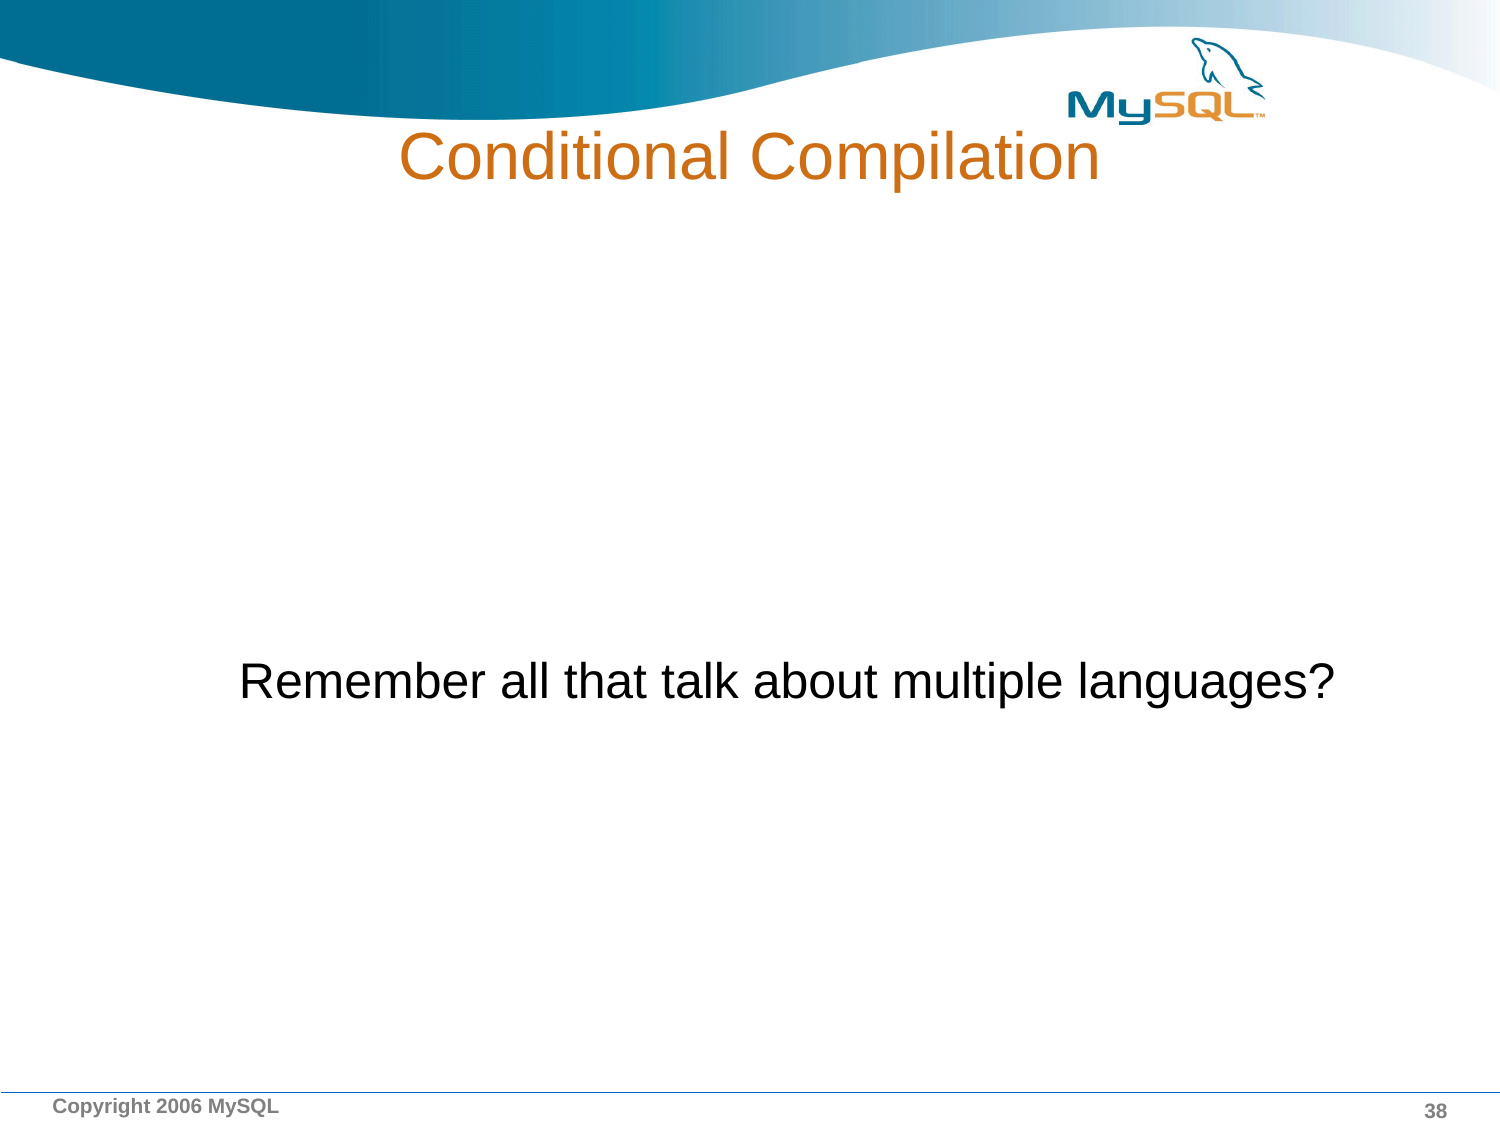

# Conditional Compilation
Remember all that talk about multiple languages?